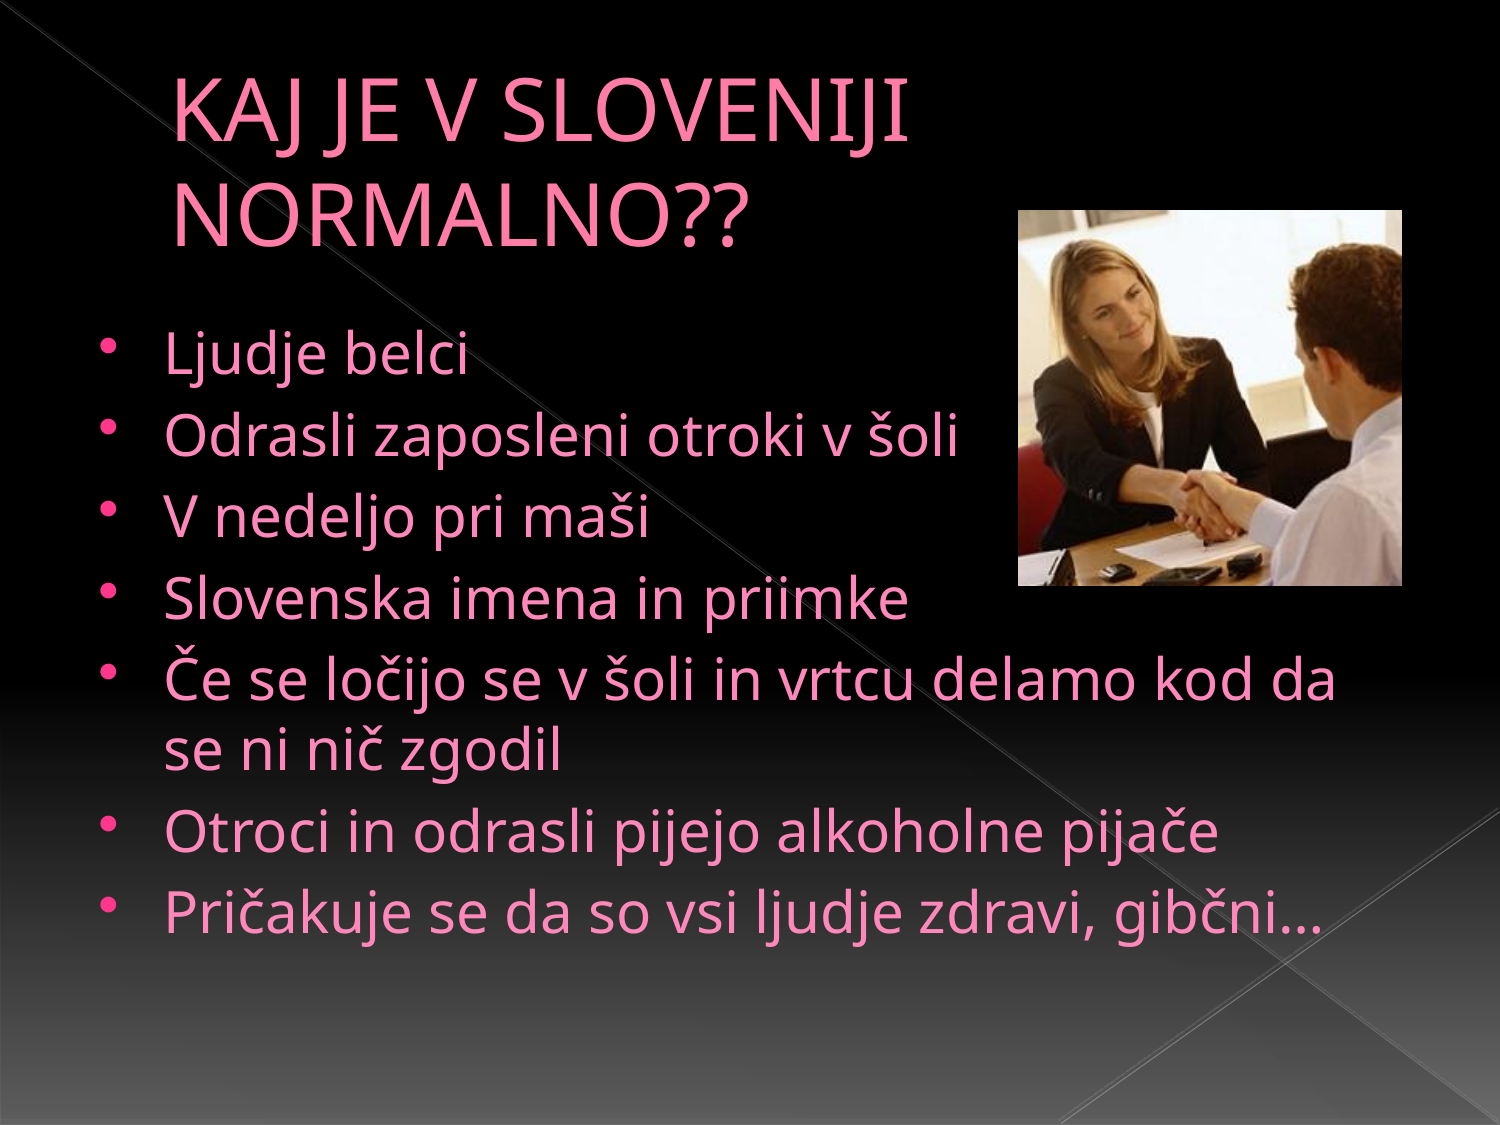

# KAJ JE V SLOVENIJI NORMALNO??
Ljudje belci
Odrasli zaposleni otroki v šoli
V nedeljo pri maši
Slovenska imena in priimke
Če se ločijo se v šoli in vrtcu delamo kod da se ni nič zgodil
Otroci in odrasli pijejo alkoholne pijače
Pričakuje se da so vsi ljudje zdravi, gibčni…